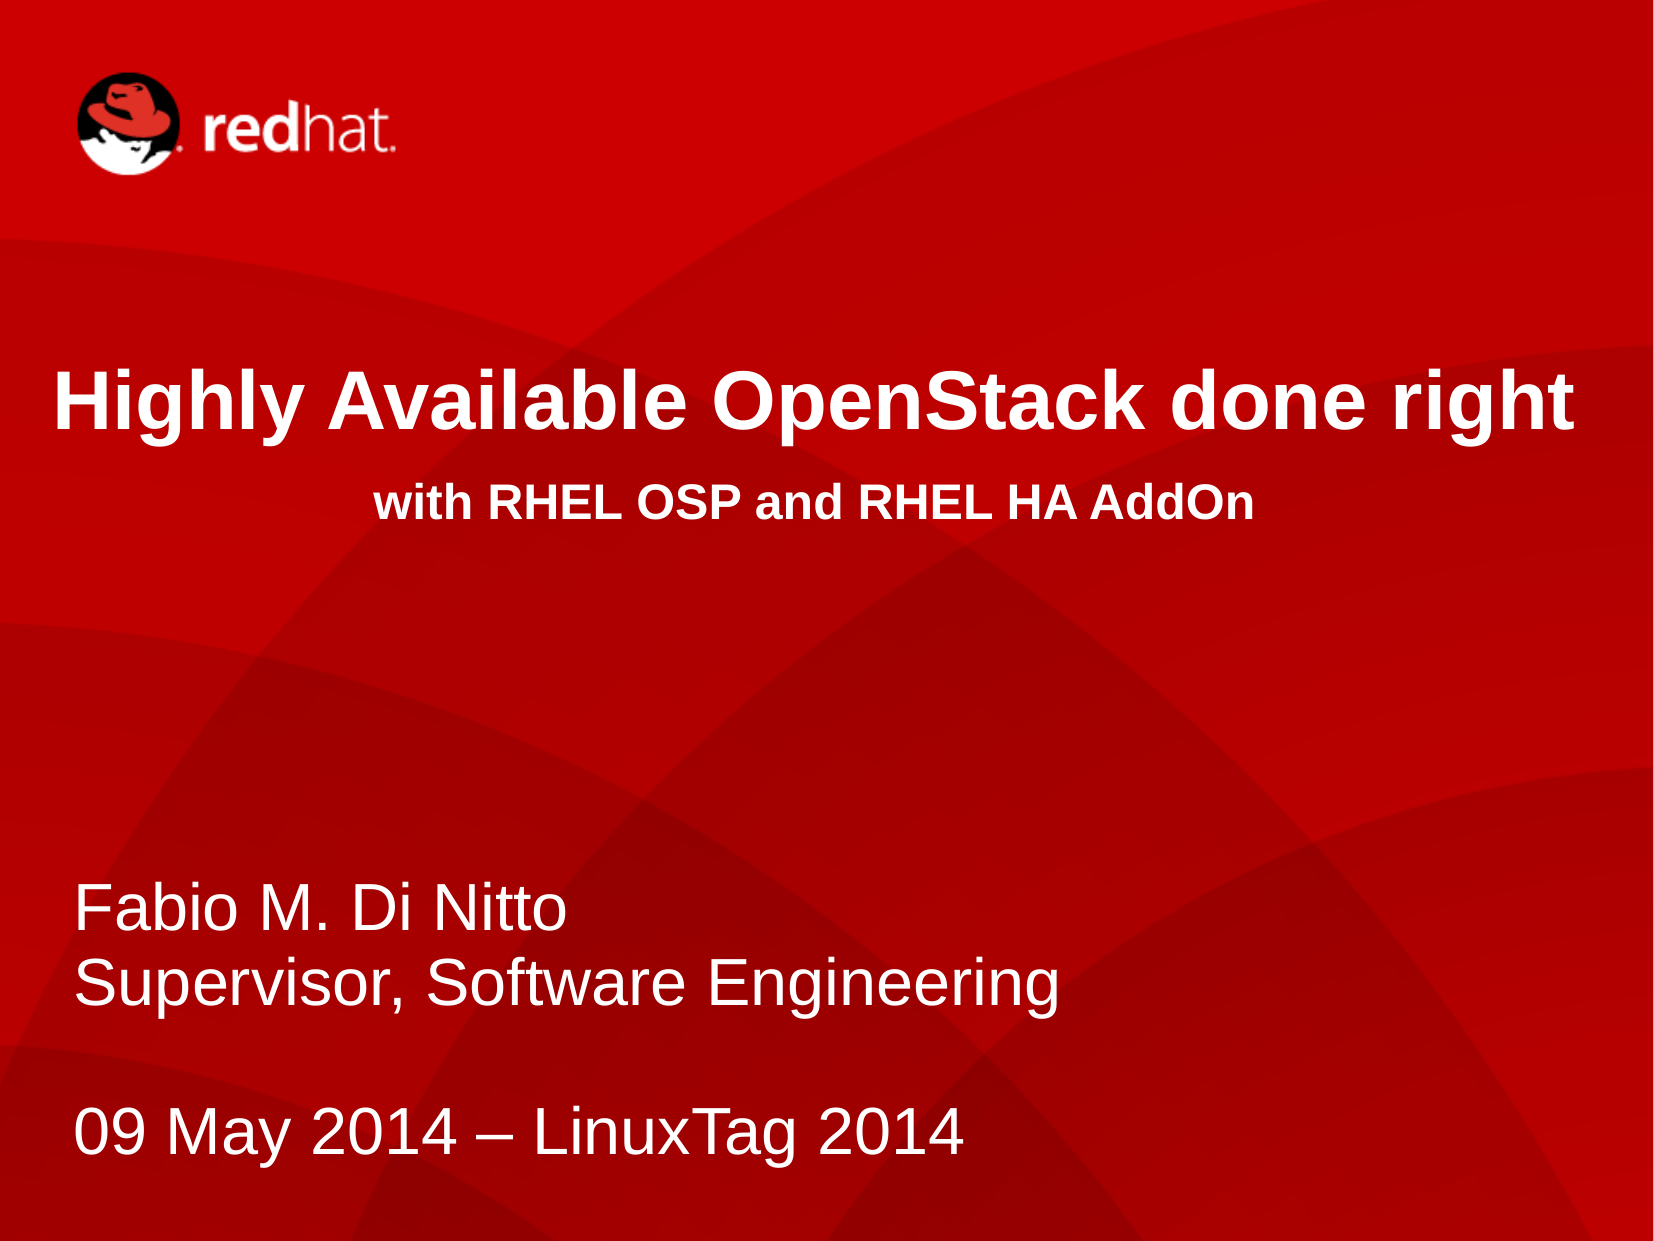

Highly Available OpenStack done right
with RHEL OSP and RHEL HA AddOn
Fabio M. Di Nitto
Supervisor, Software Engineering
09 May 2014 – LinuxTag 2014